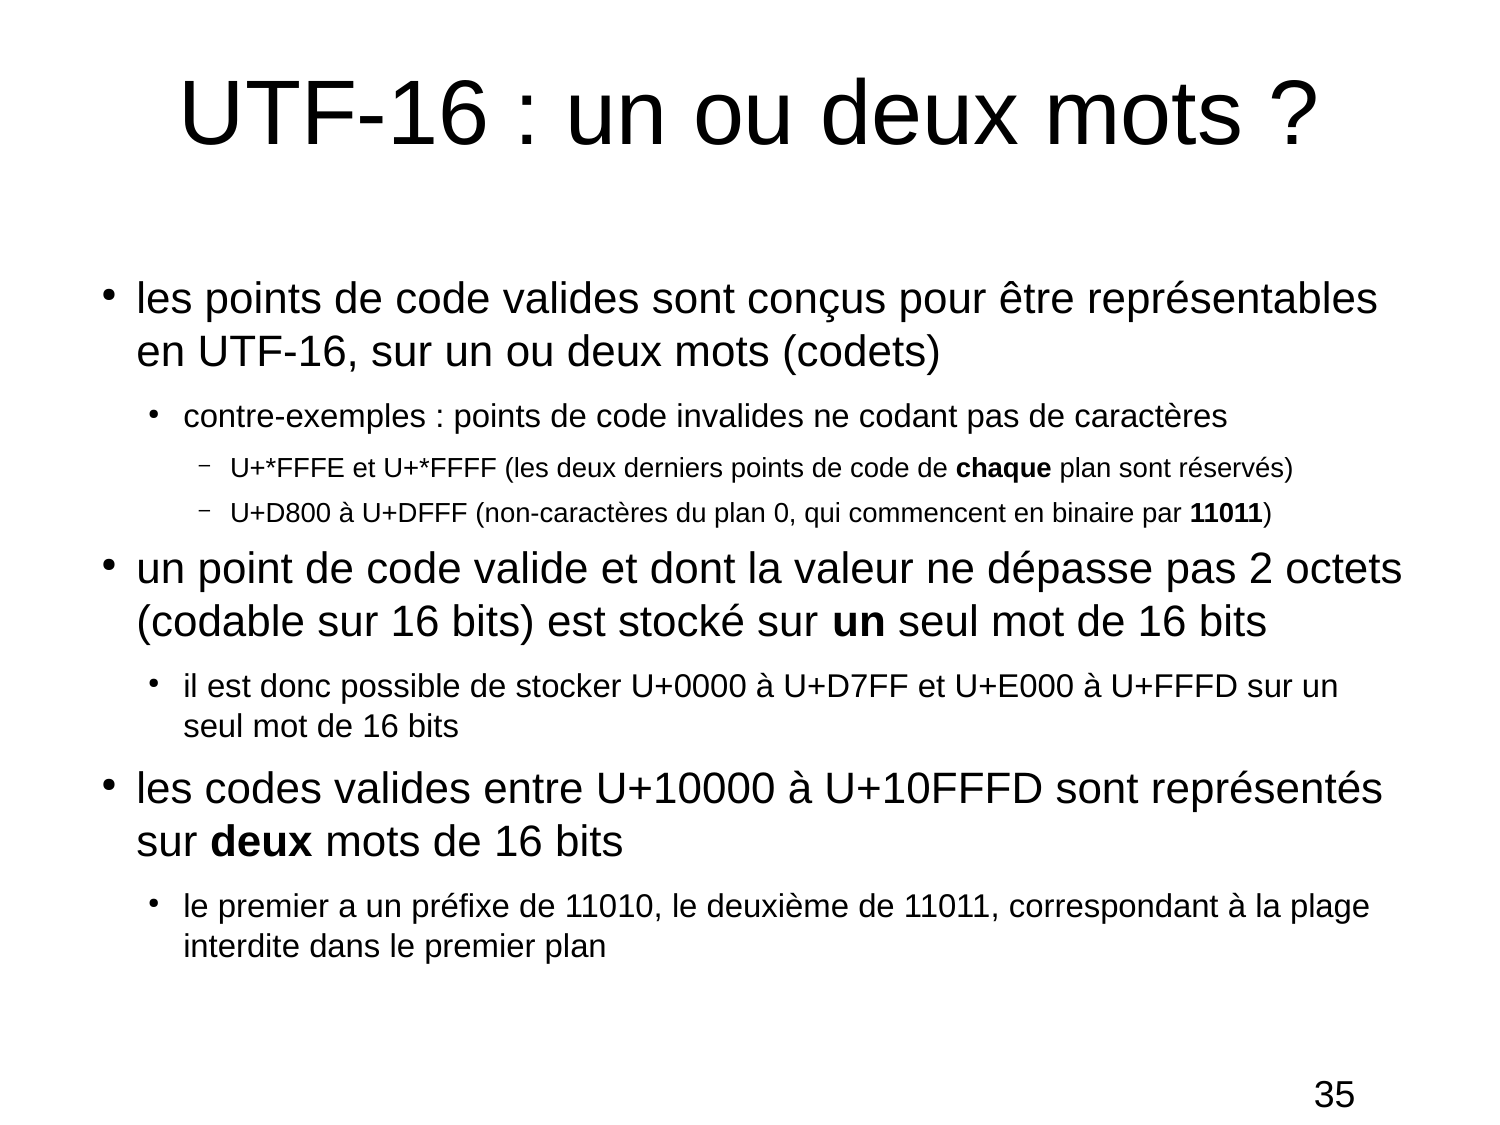

# UTF-16 : un ou deux mots ?
les points de code valides sont conçus pour être représentables en UTF-16, sur un ou deux mots (codets)
contre-exemples : points de code invalides ne codant pas de caractères
U+*FFFE et U+*FFFF (les deux derniers points de code de chaque plan sont réservés)
U+D800 à U+DFFF (non-caractères du plan 0, qui commencent en binaire par 11011)
un point de code valide et dont la valeur ne dépasse pas 2 octets (codable sur 16 bits) est stocké sur un seul mot de 16 bits
il est donc possible de stocker U+0000 à U+D7FF et U+E000 à U+FFFD sur un seul mot de 16 bits
les codes valides entre U+10000 à U+10FFFD sont représentés sur deux mots de 16 bits
le premier a un préfixe de 11010, le deuxième de 11011, correspondant à la plage interdite dans le premier plan